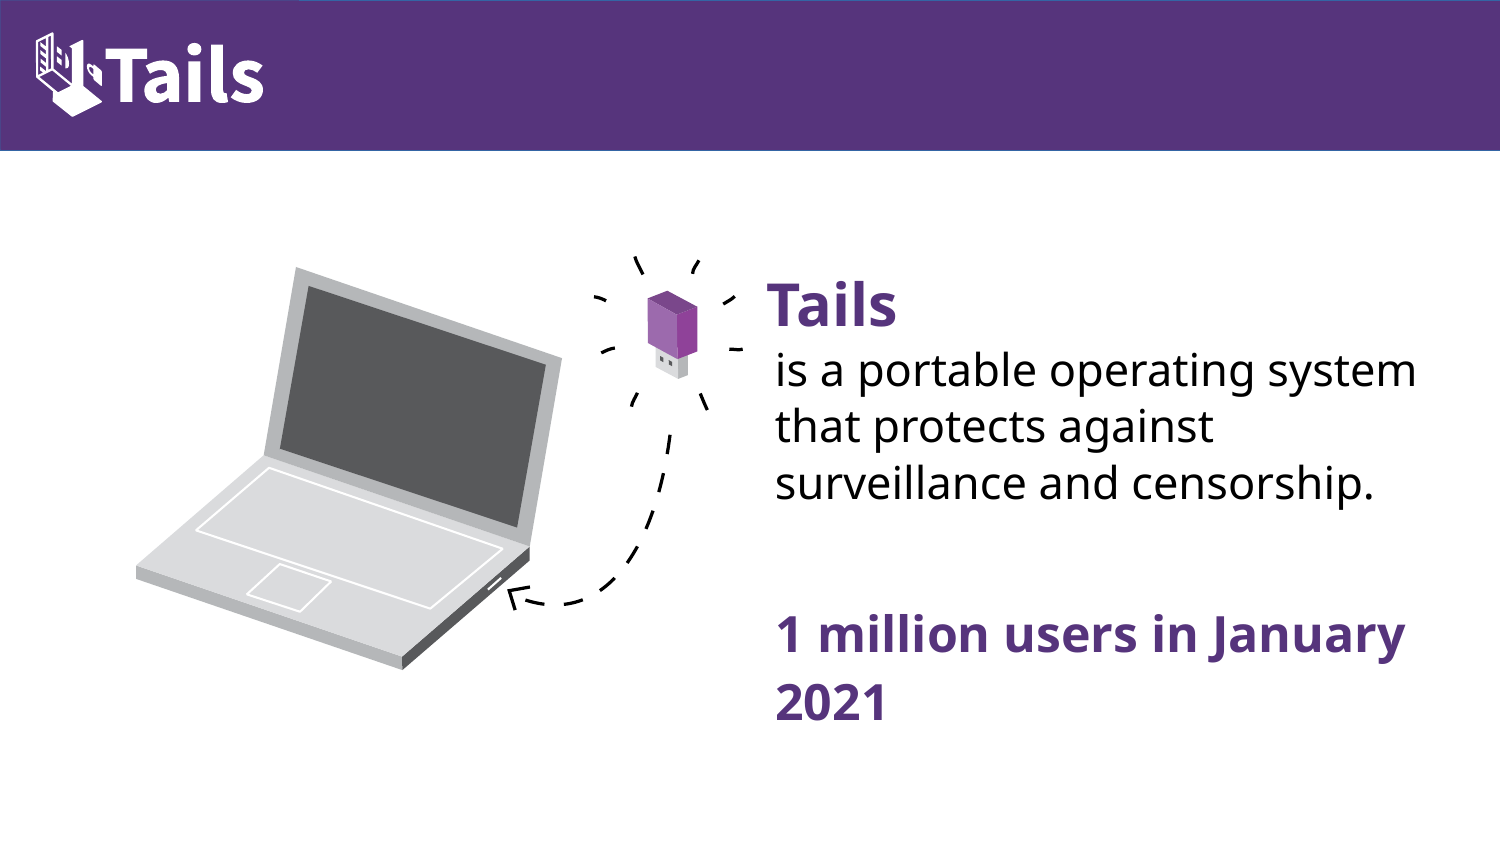

# 1 million users in January 2021